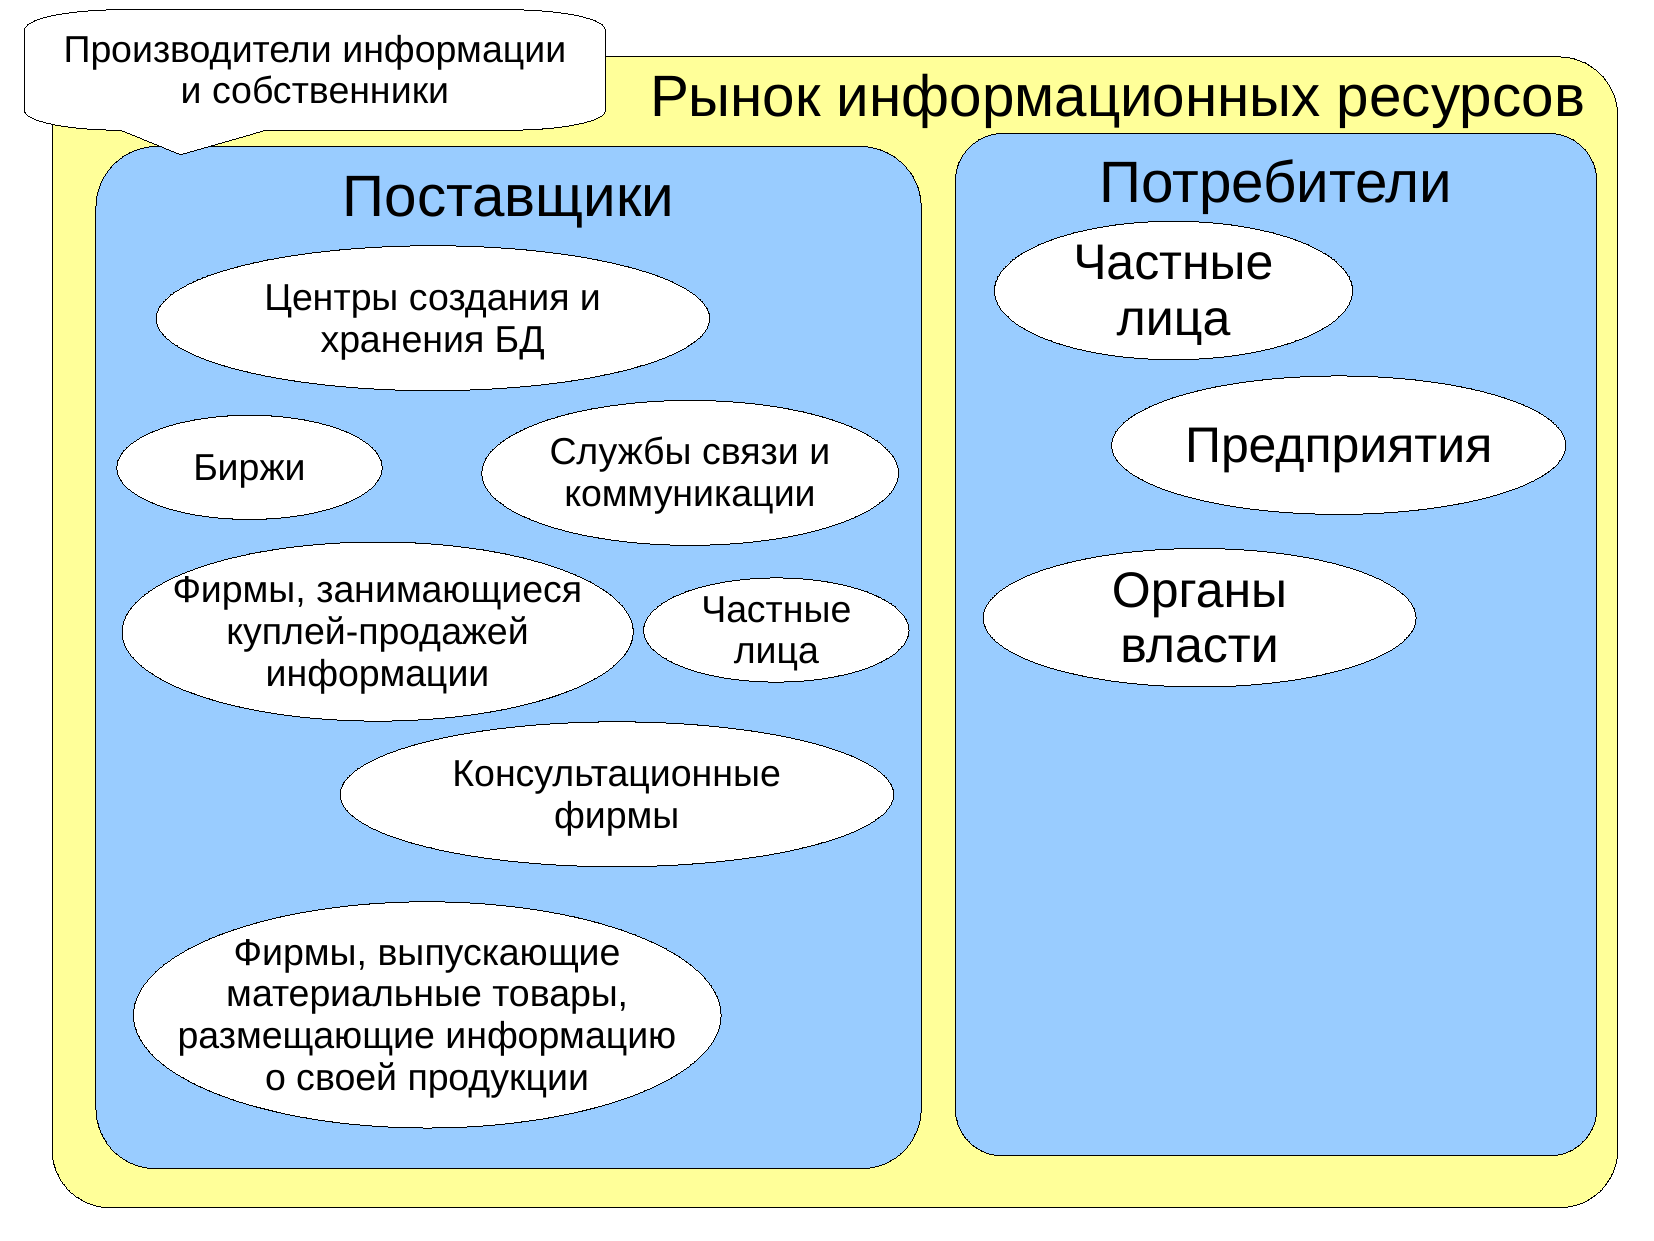

Производители информации и собственники
Рынок информационных ресурсов
Потребители
Поставщики
Частные
лица
Центры создания и
хранения БД
Предприятия
Службы связи и
коммуникации
Биржи
Фирмы, занимающиеся
куплей-продажей
информации
Органы
власти
Частные
лица
Консультационные
фирмы
Фирмы, выпускающие
материальные товары,
размещающие информацию
о своей продукции